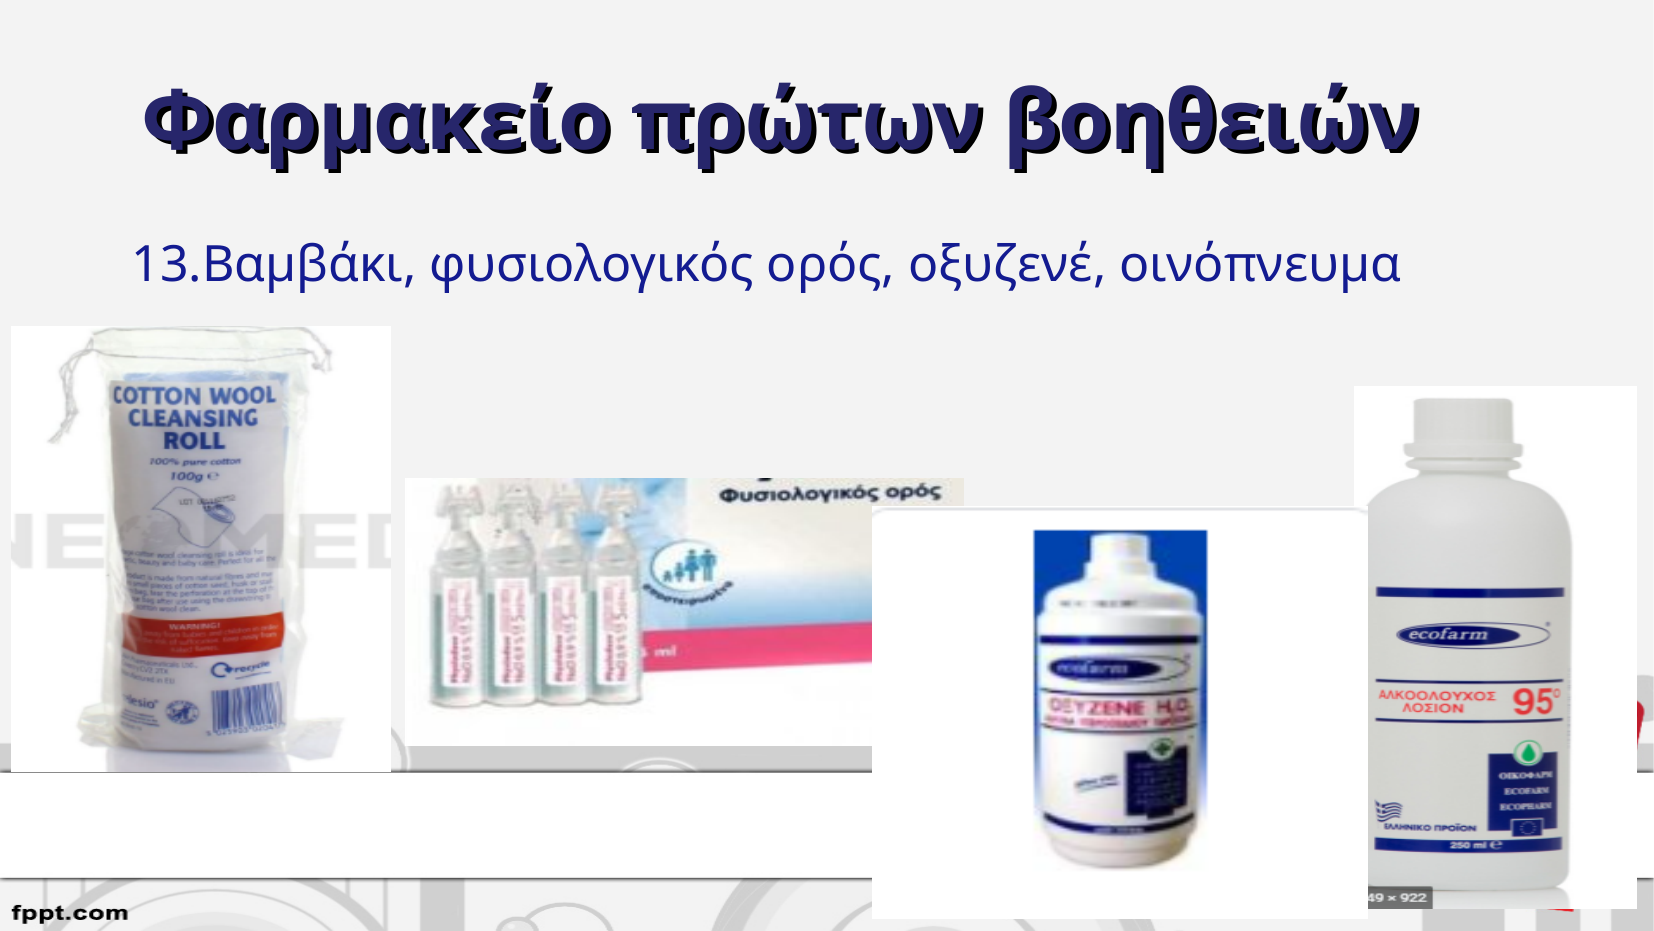

Φαρμακείο πρώτων βοηθειών
13.Βαμβάκι, φυσιολογικός ορός, οξυζενέ, οινόπνευμα